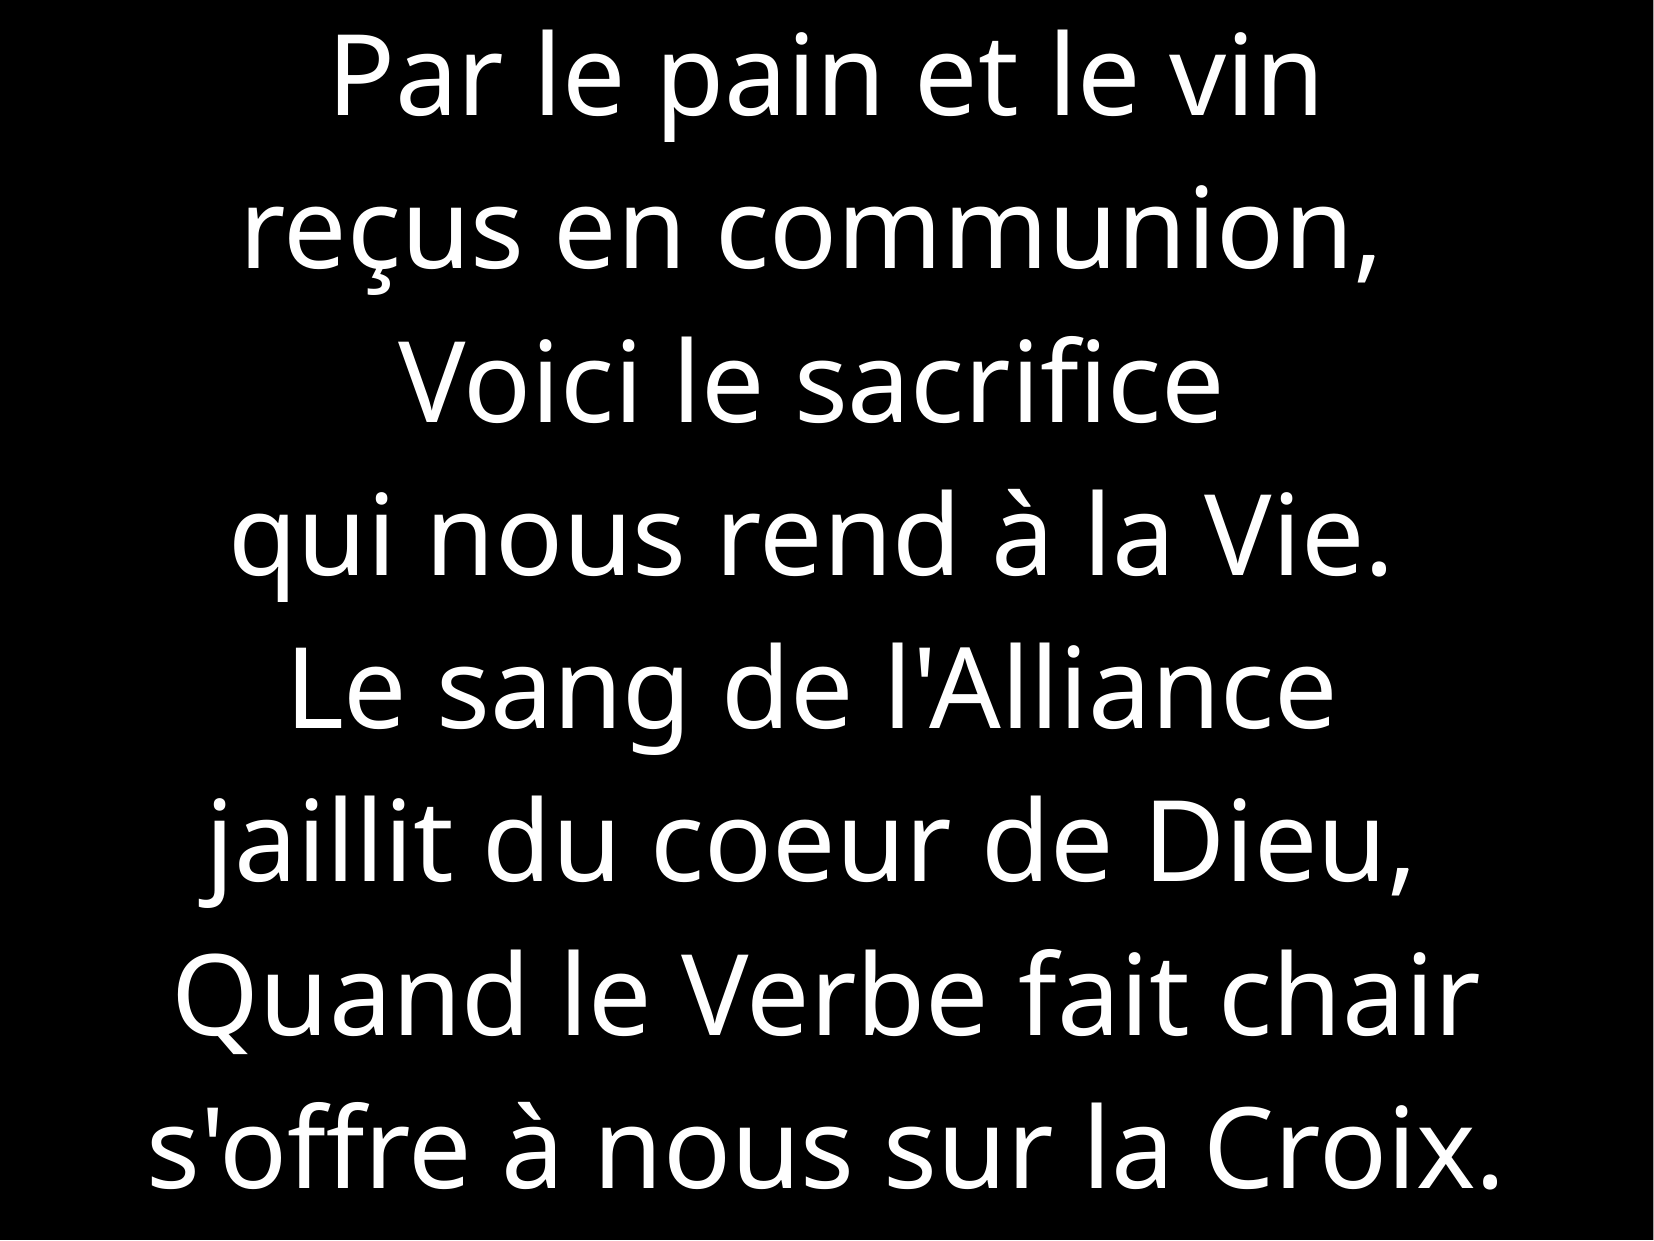

# Par le pain et le vin
reçus en communion,
Voici le sacrifice
qui nous rend à la Vie.
Le sang de l'Alliance
jaillit du coeur de Dieu,
Quand le Verbe fait chair s'offre à nous sur la Croix.